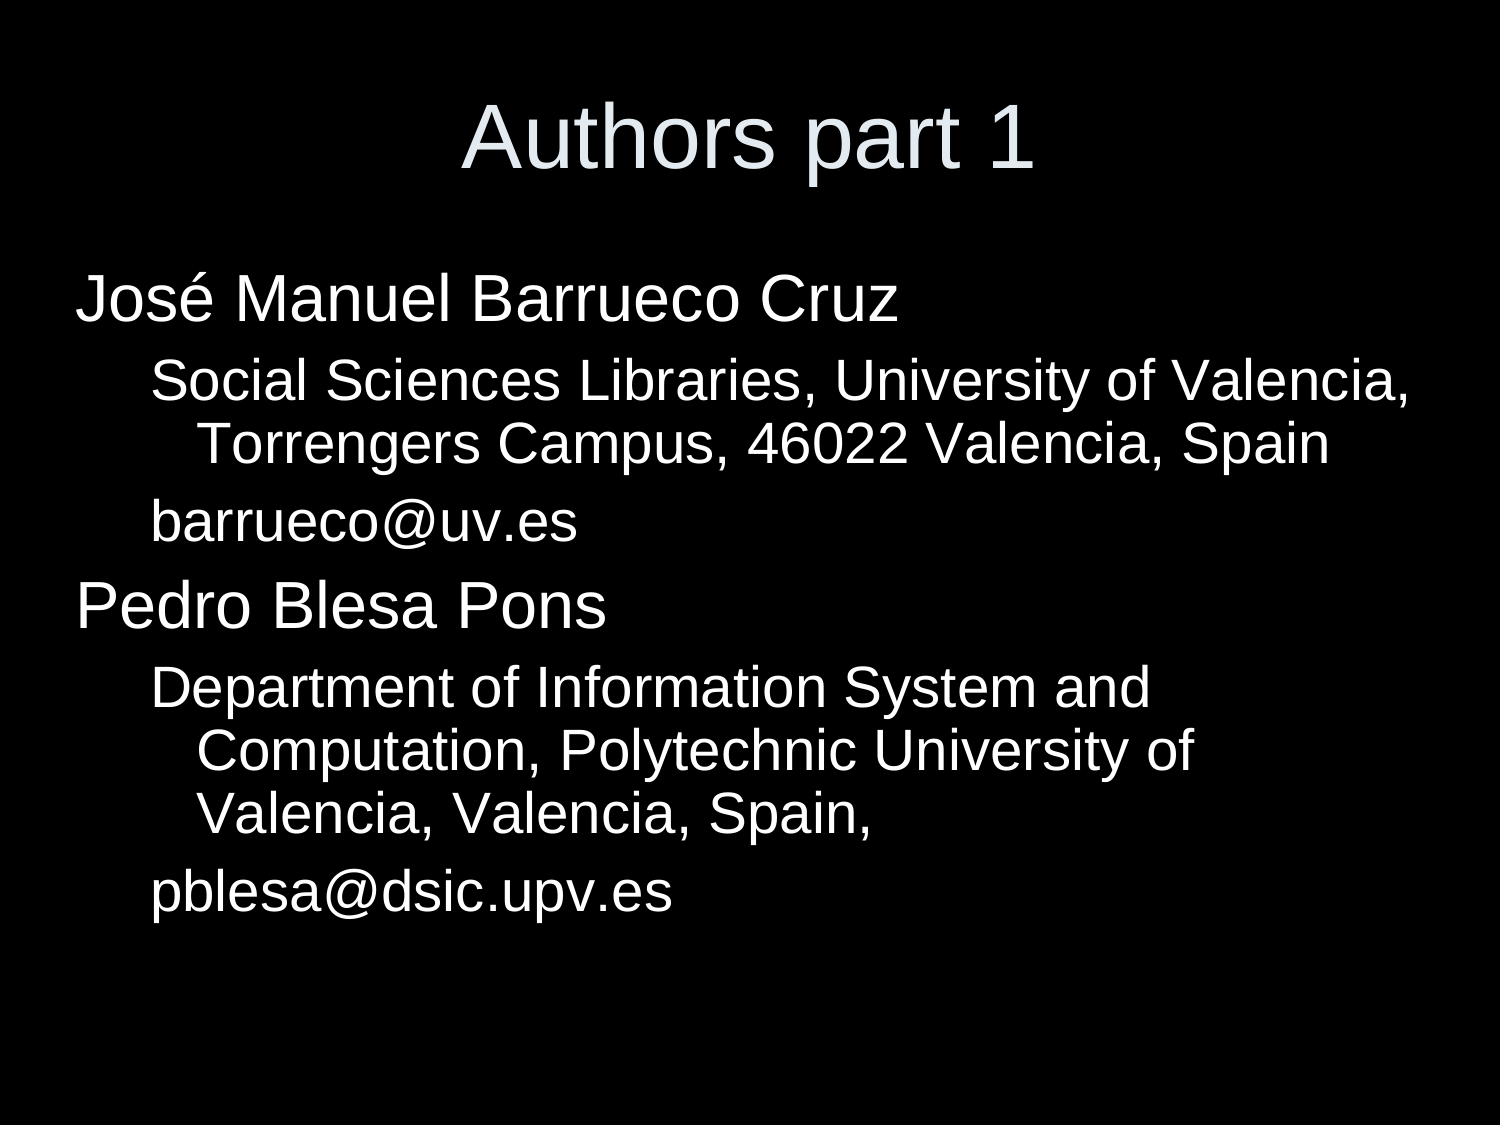

# Authors part 1
José Manuel Barrueco Cruz
Social Sciences Libraries, University of Valencia, Torrengers Campus, 46022 Valencia, Spain
barrueco@uv.es
Pedro Blesa Pons
Department of Information System and Computation, Polytechnic University of Valencia, Valencia, Spain,
pblesa@dsic.upv.es